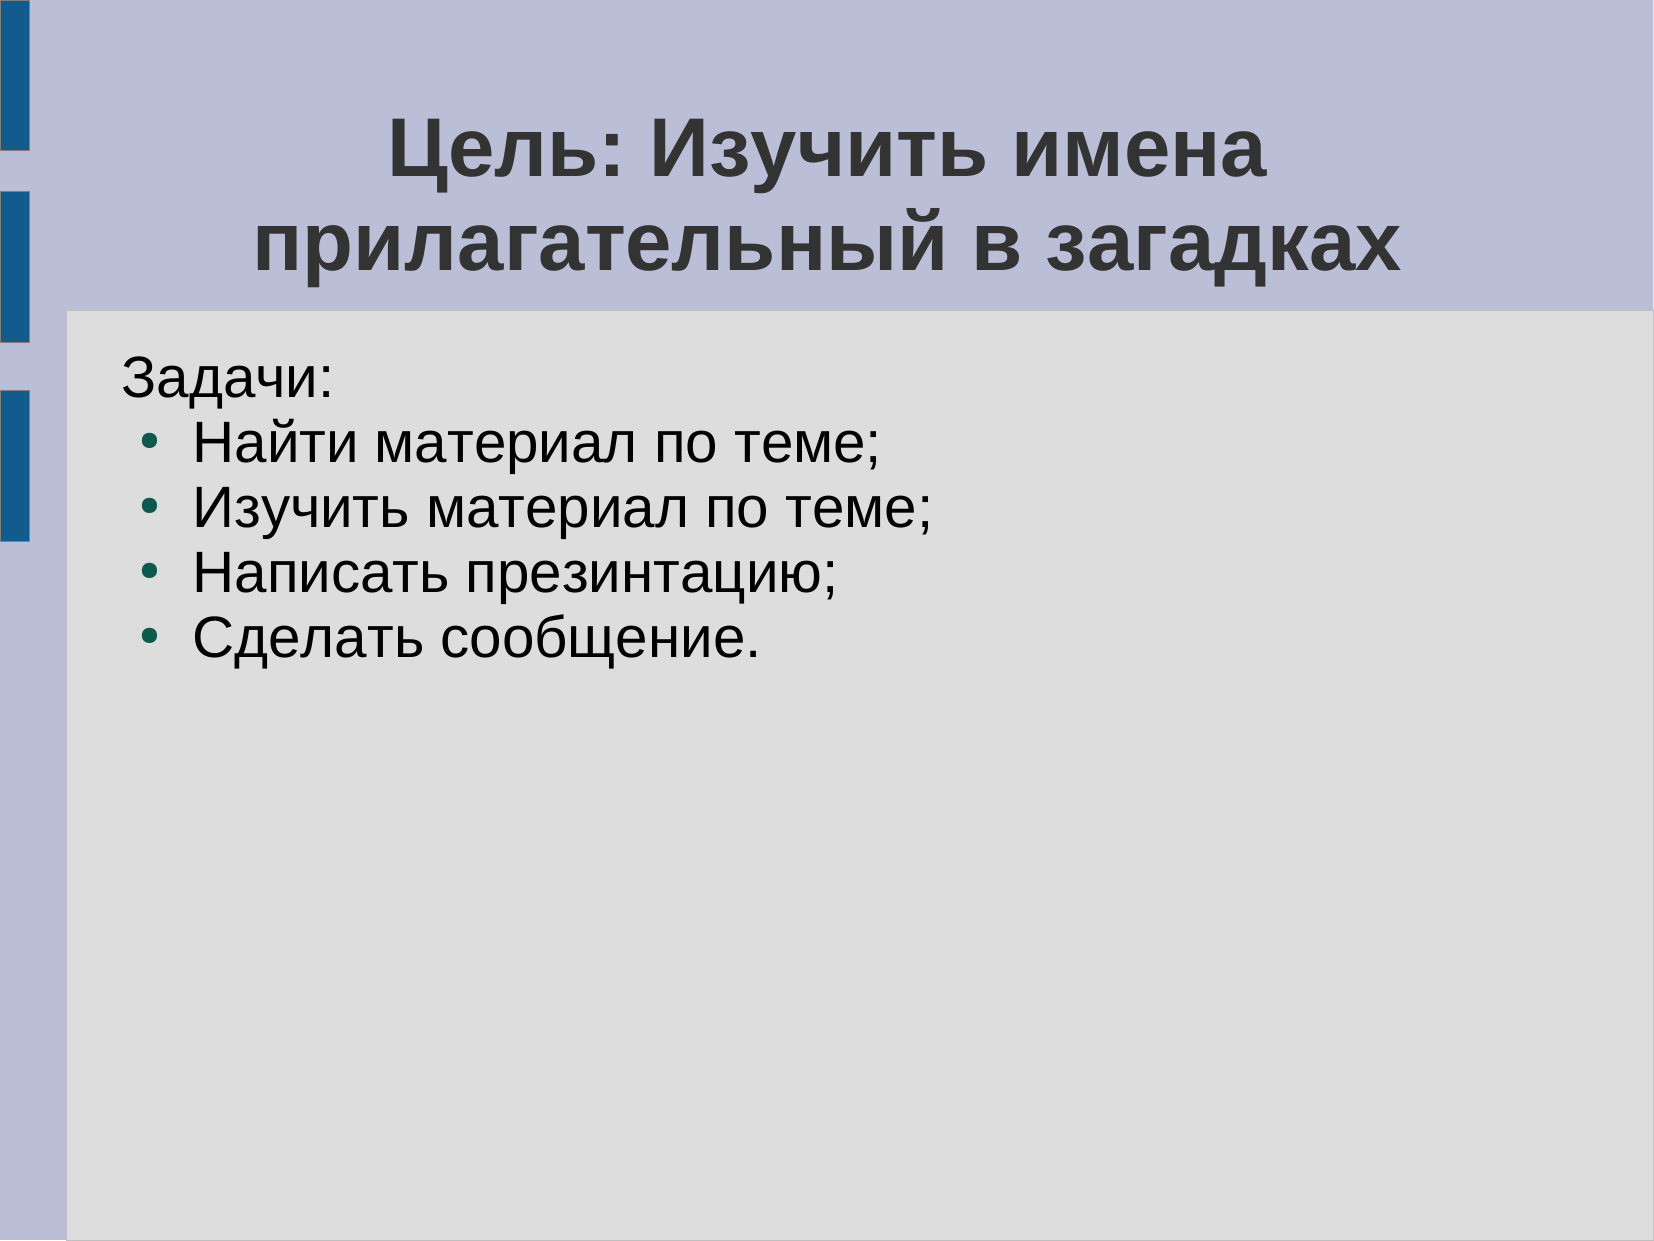

# Цель: Изучить имена прилагательный в загадках
Задачи:
Найти материал по теме;
Изучить материал по теме;
Написать презинтацию;
Сделать сообщение.